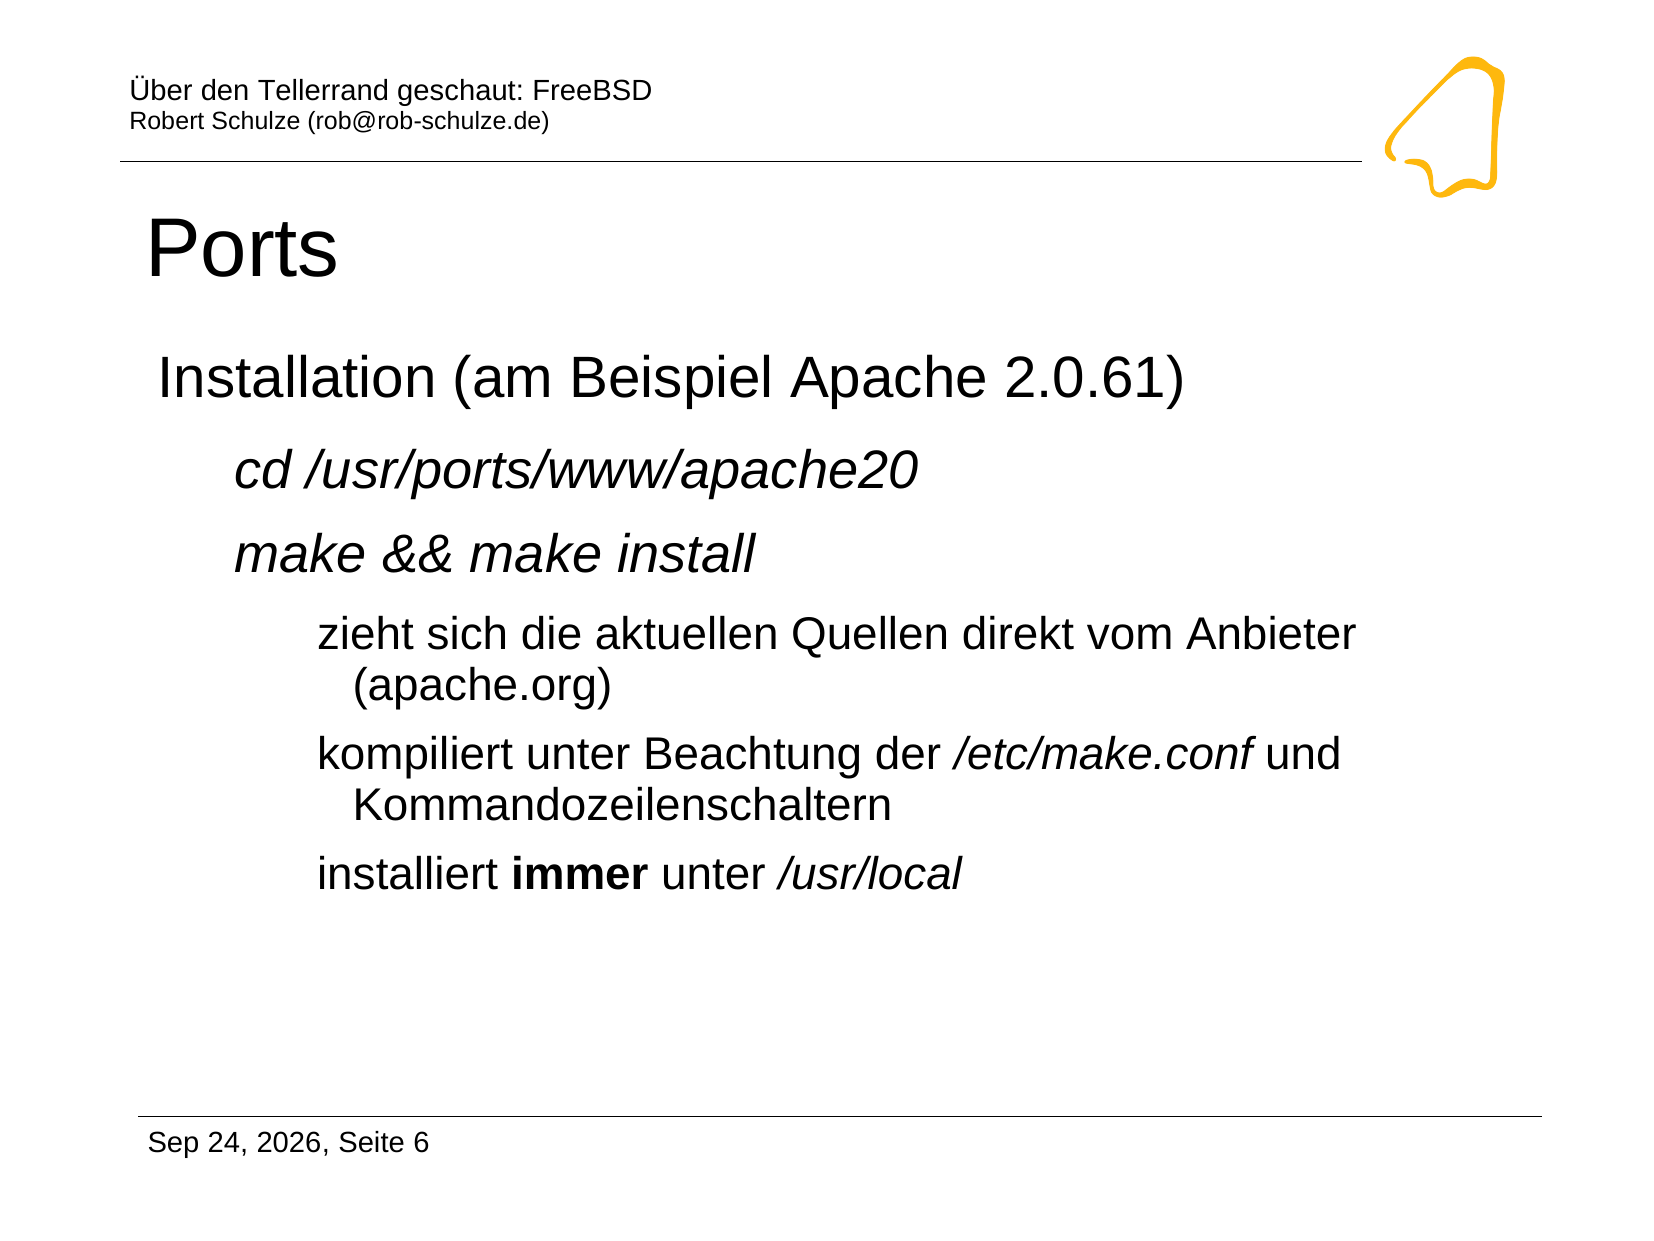

# Ports
Installation (am Beispiel Apache 2.0.61)
cd /usr/ports/www/apache20
make && make install
zieht sich die aktuellen Quellen direkt vom Anbieter (apache.org)
kompiliert unter Beachtung der /etc/make.conf und Kommandozeilenschaltern
installiert immer unter /usr/local